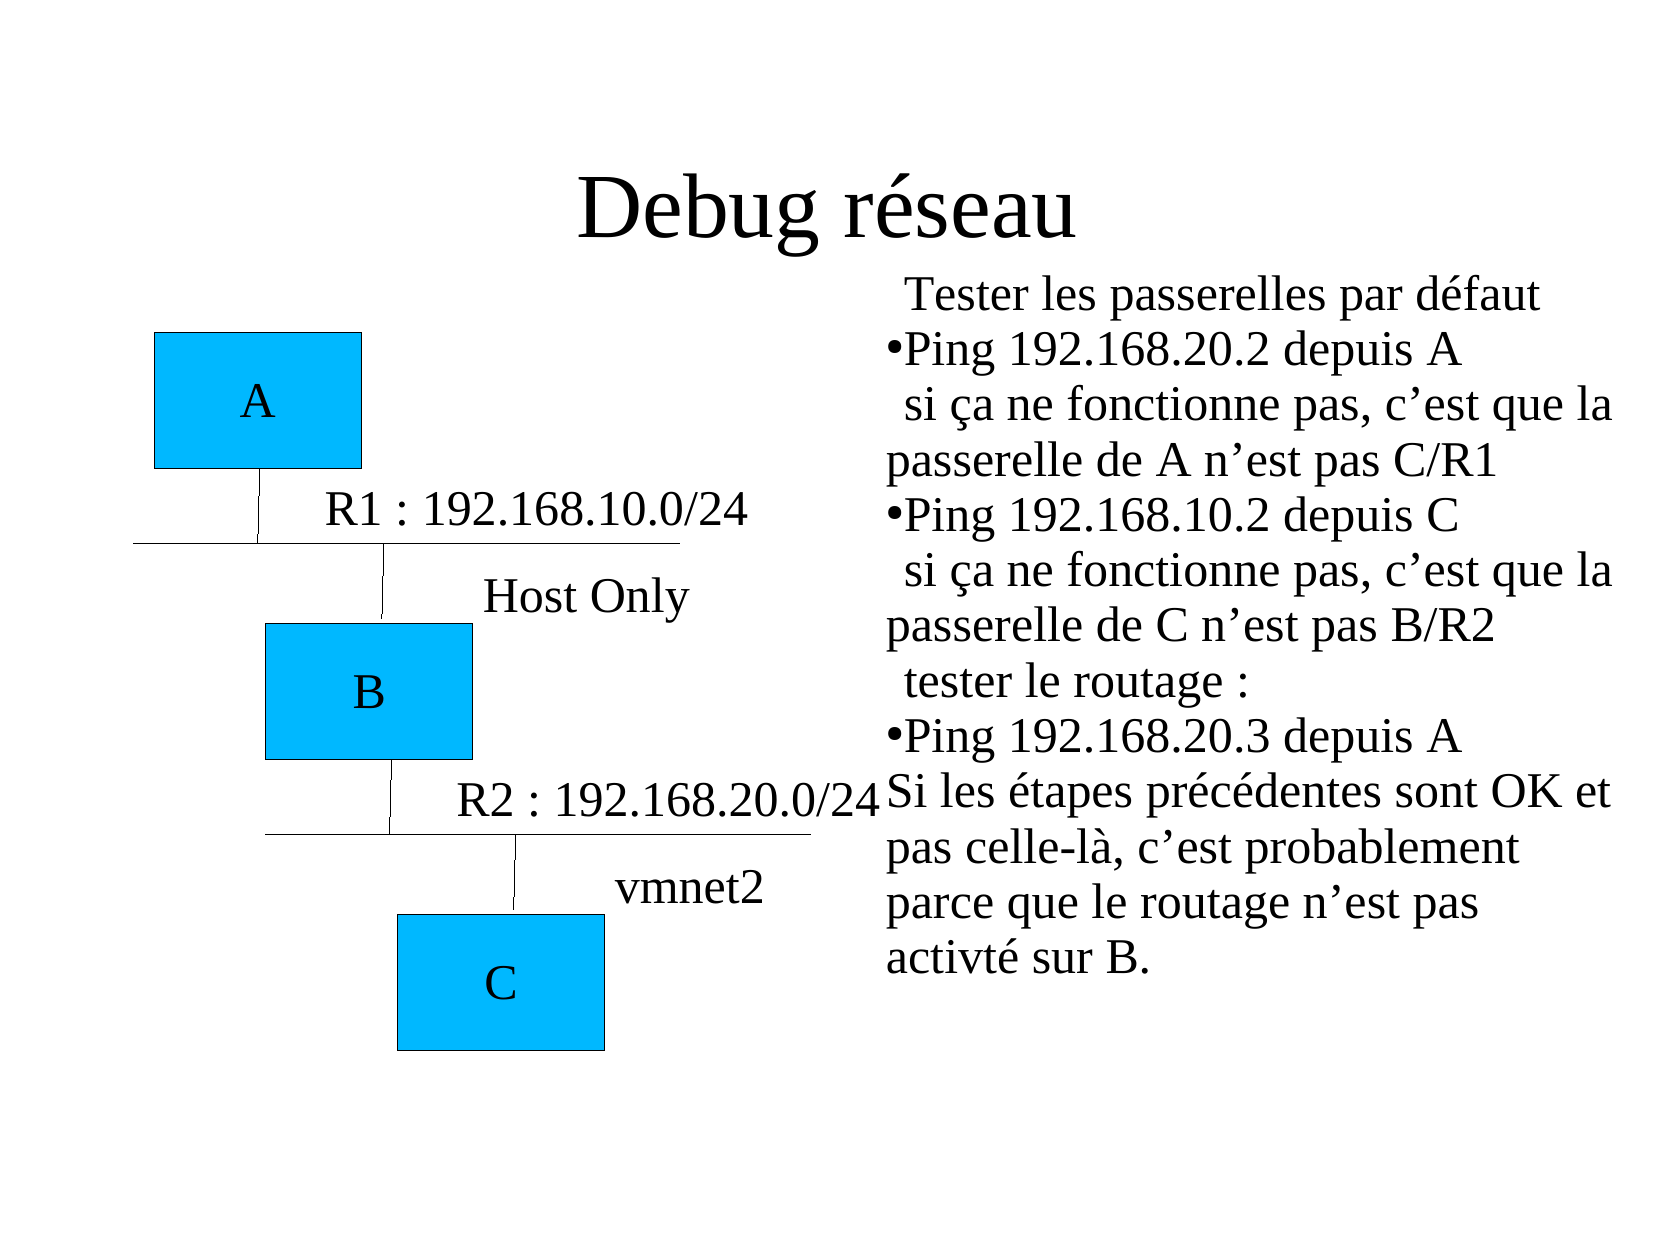

# Debug réseau
Tester les passerelles par défaut
Ping 192.168.20.2 depuis A
si ça ne fonctionne pas, c’est que la passerelle de A n’est pas C/R1
Ping 192.168.10.2 depuis C
si ça ne fonctionne pas, c’est que la passerelle de C n’est pas B/R2
tester le routage :
Ping 192.168.20.3 depuis A
Si les étapes précédentes sont OK et pas celle-là, c’est probablement parce que le routage n’est pas activté sur B.
A
R1 : 192.168.10.0/24
Host Only
B
R2 : 192.168.20.0/24
vmnet2
C